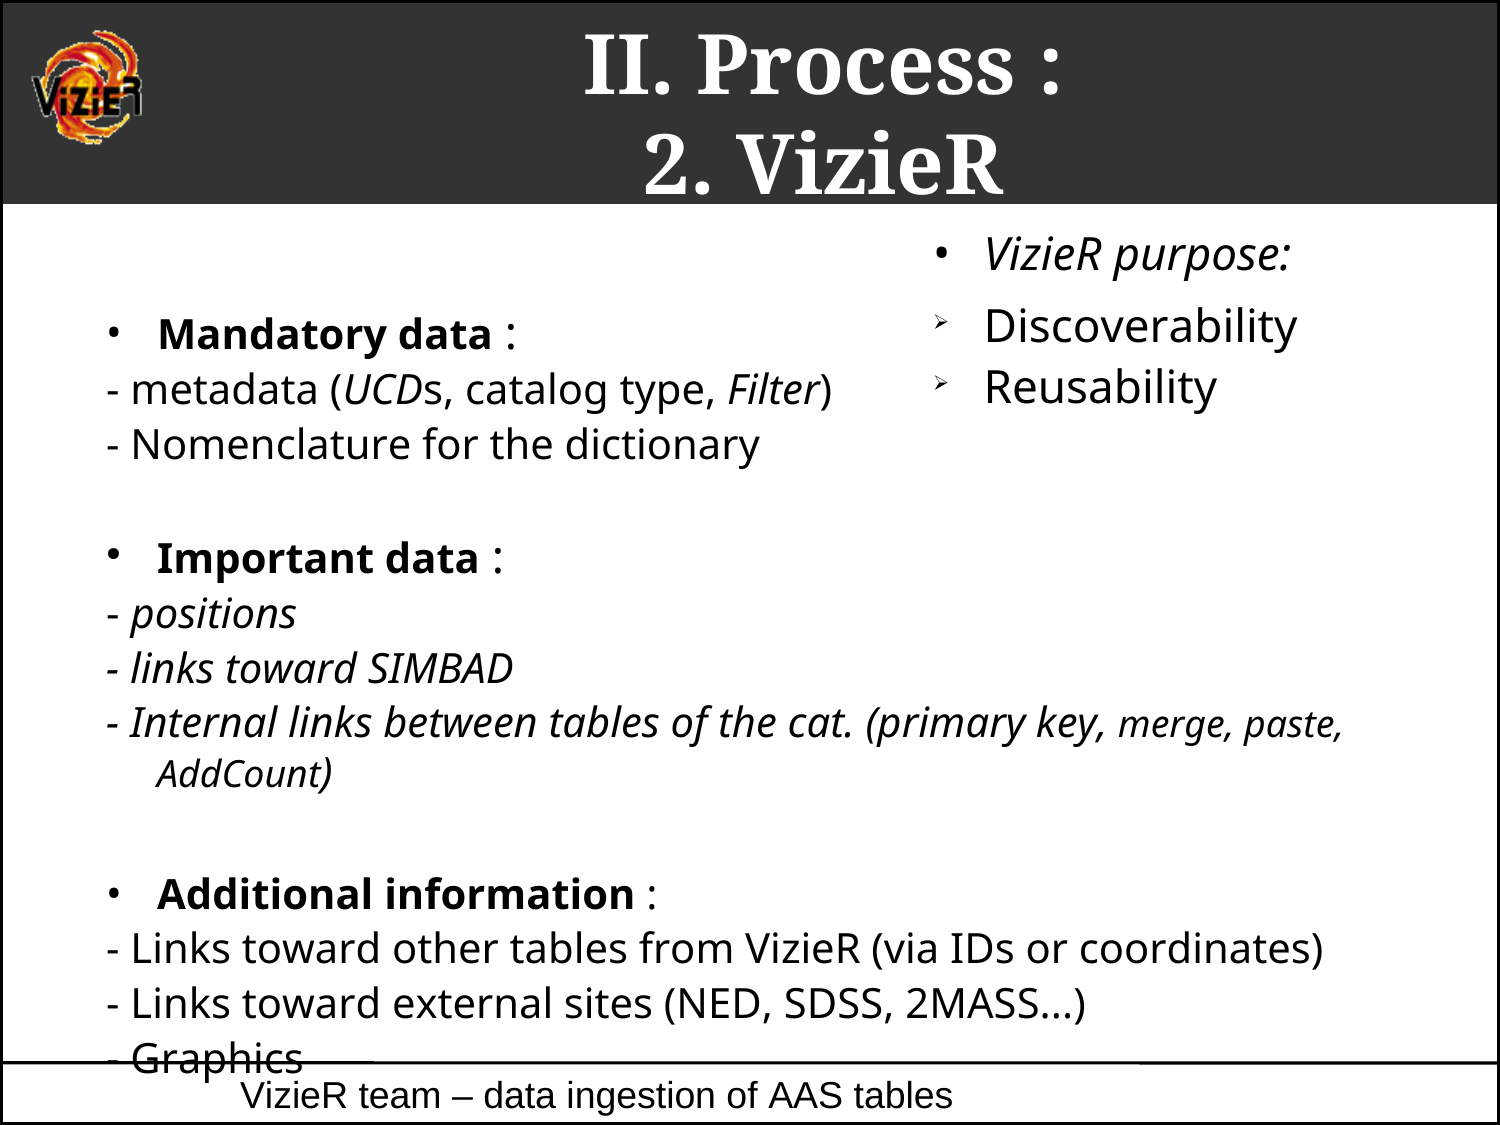

# II. Process : 2. VizieR
Mandatory data :
- metadata (UCDs, catalog type, Filter)
- Nomenclature for the dictionary
‏
Important data :
- positions
- links toward SIMBAD
- Internal links between tables of the cat. (primary key, merge, paste, AddCount)
Additional information :
- Links toward other tables from VizieR (via IDs or coordinates)‏
- Links toward external sites (NED, SDSS, 2MASS...)
- Graphics
VizieR purpose:
Discoverability
Reusability